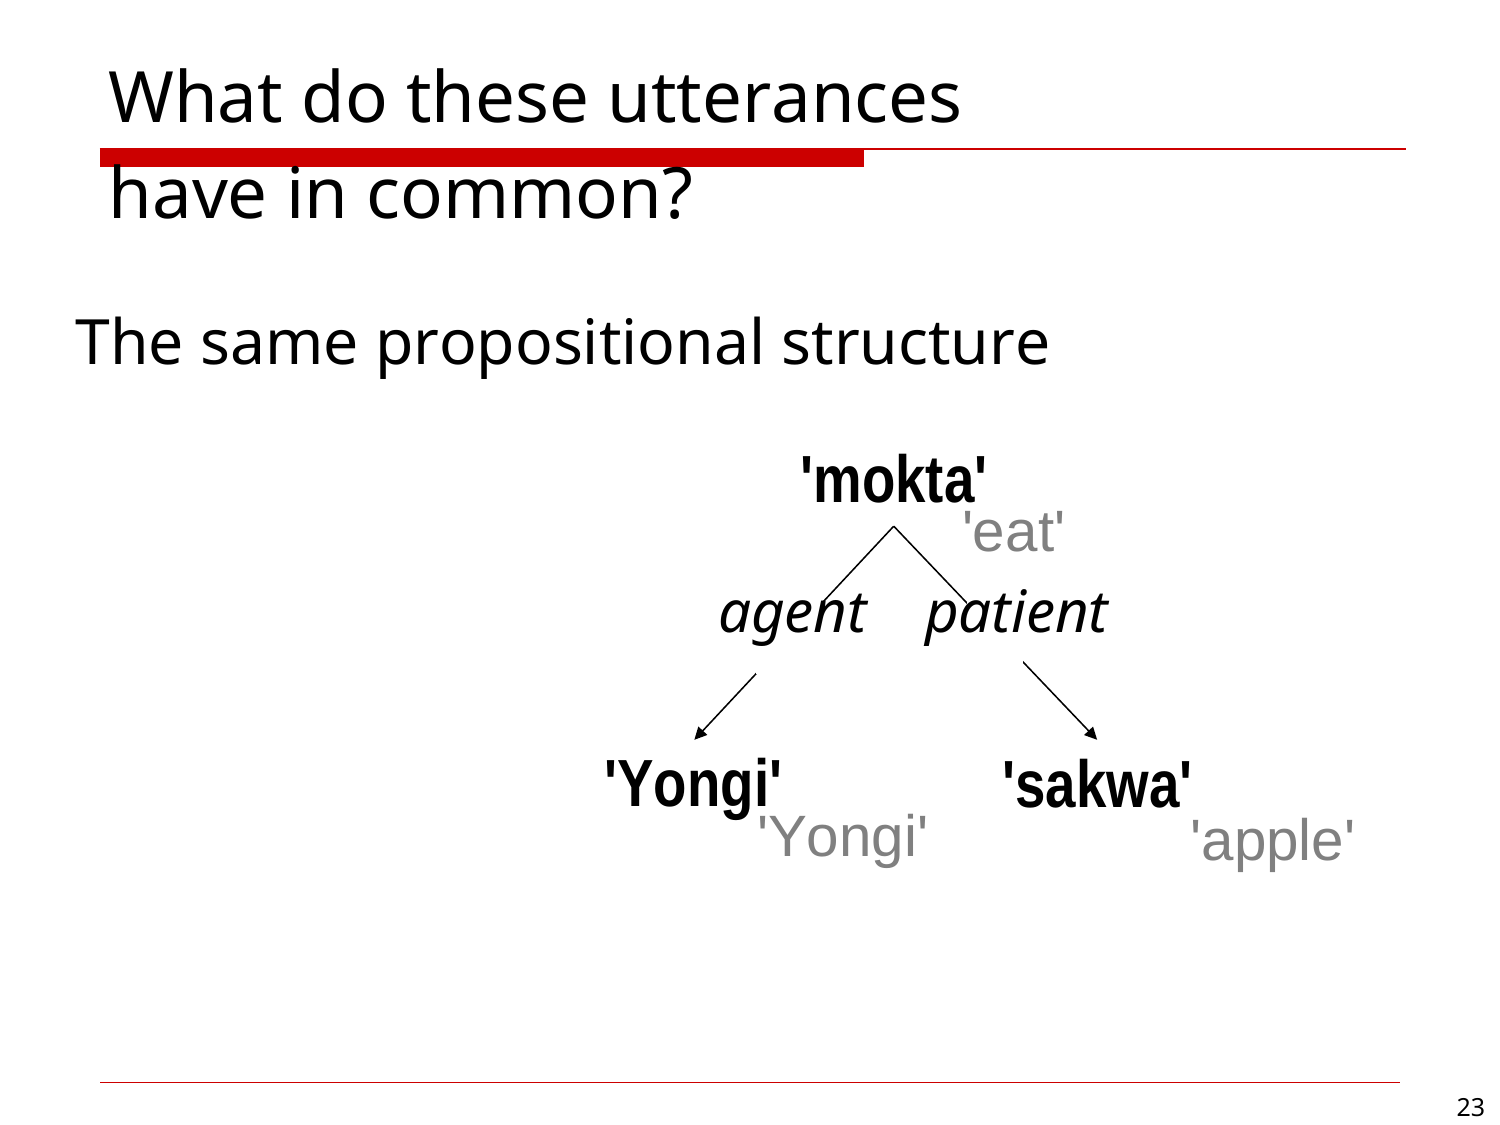

# What do these utterances have in common?
The same propositional structure
'mokta'
'eat'
patient
agent
'Yongi'
'sakwa'
'Yongi'
'apple'
23